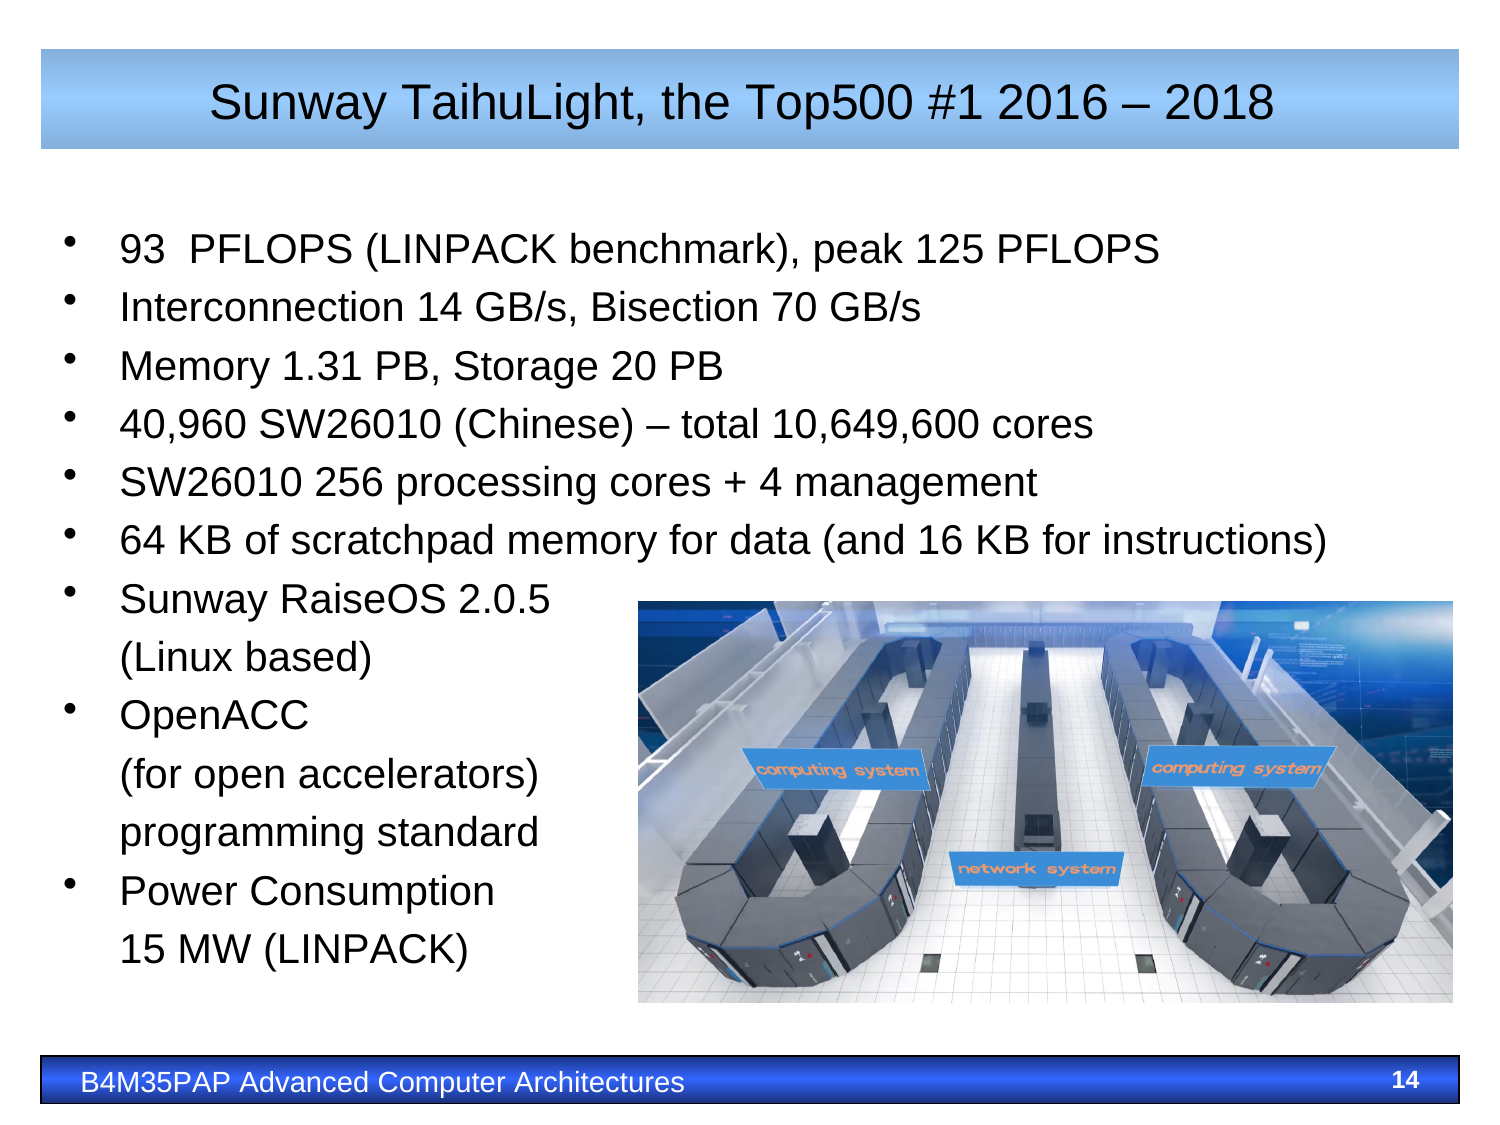

# Sunway TaihuLight, the Top500 #1 2016 – 2018
93  PFLOPS (LINPACK benchmark), peak 125 PFLOPS
Interconnection 14 GB/s, Bisection 70 GB/s
Memory 1.31 PB, Storage 20 PB
40,960 SW26010 (Chinese) – total 10,649,600 cores
SW26010 256 processing cores + 4 management
64 KB of scratchpad memory for data (and 16 KB for instructions)
Sunway RaiseOS 2.0.5
(Linux based)
OpenACC
(for open accelerators)
programming standard
Power Consumption
15 MW (LINPACK)